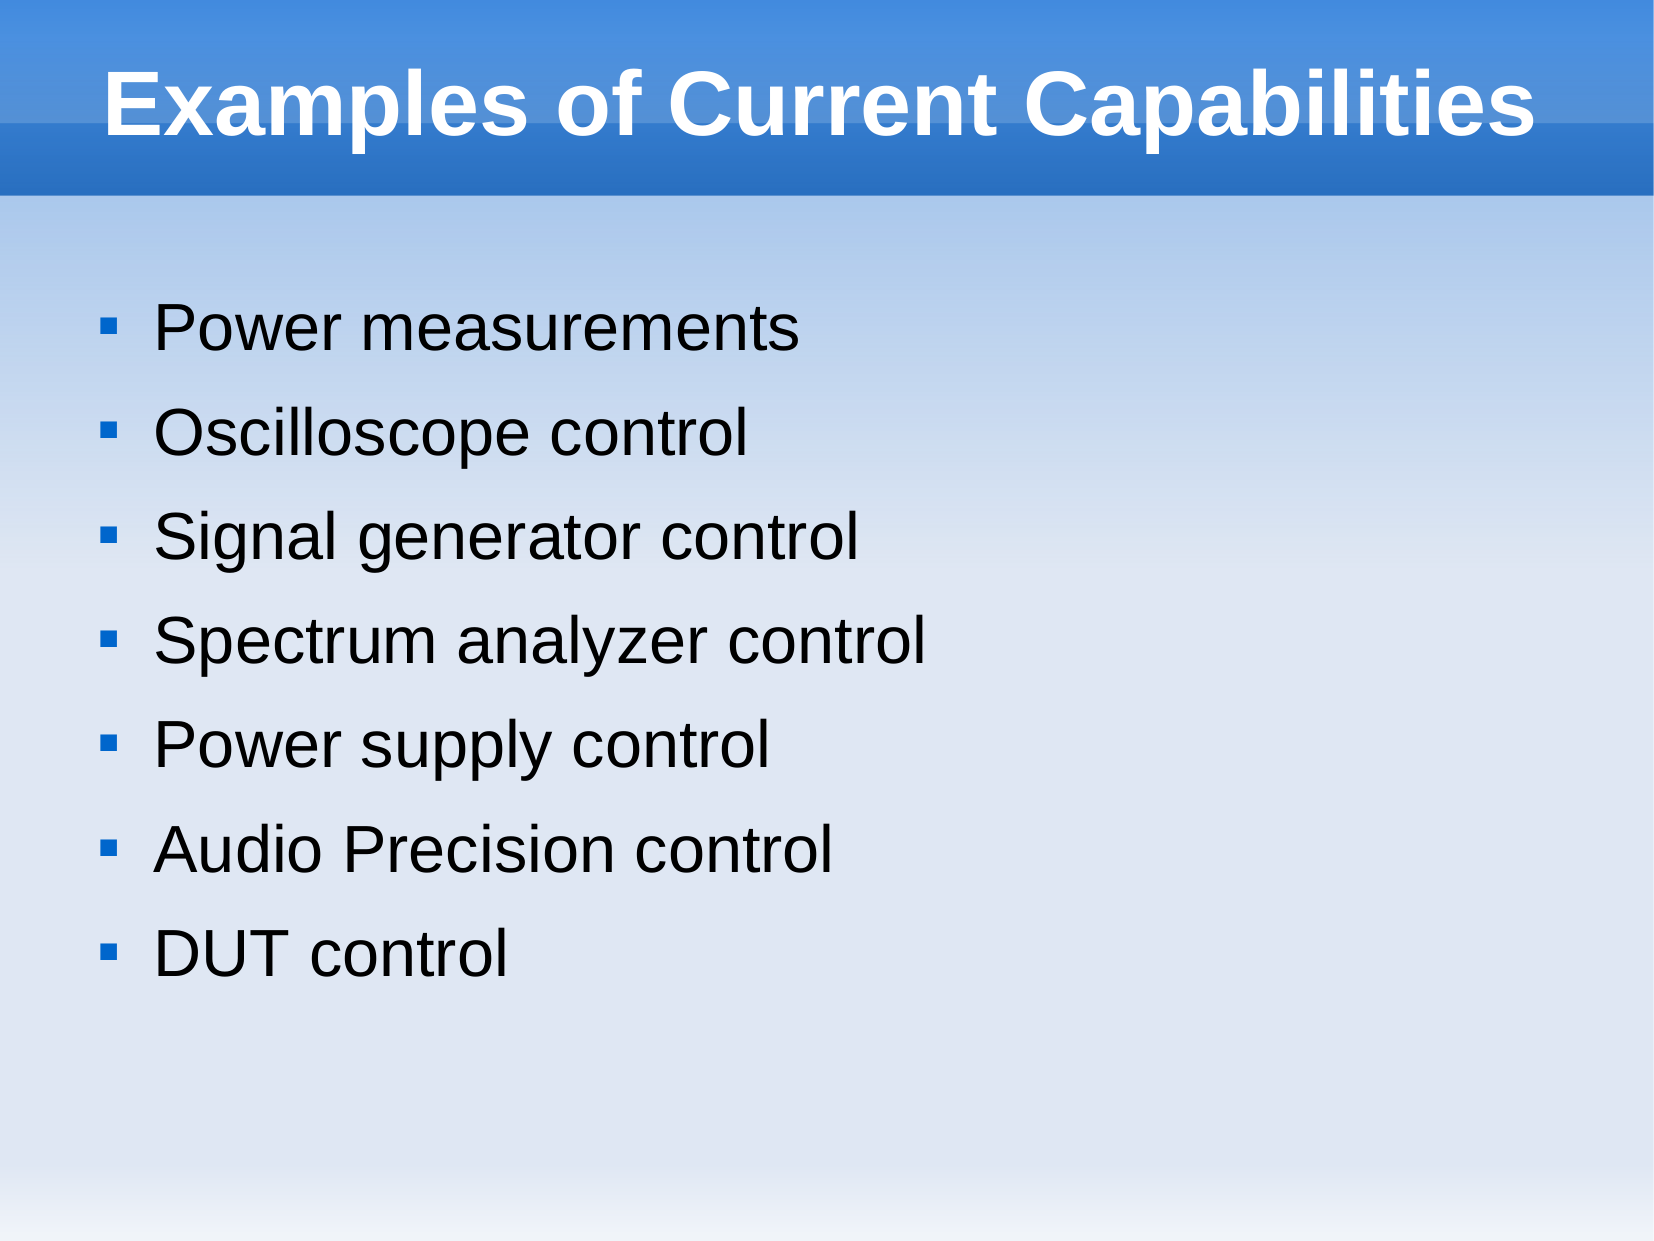

# Examples of Current Capabilities
Power measurements
Oscilloscope control
Signal generator control
Spectrum analyzer control
Power supply control
Audio Precision control
DUT control